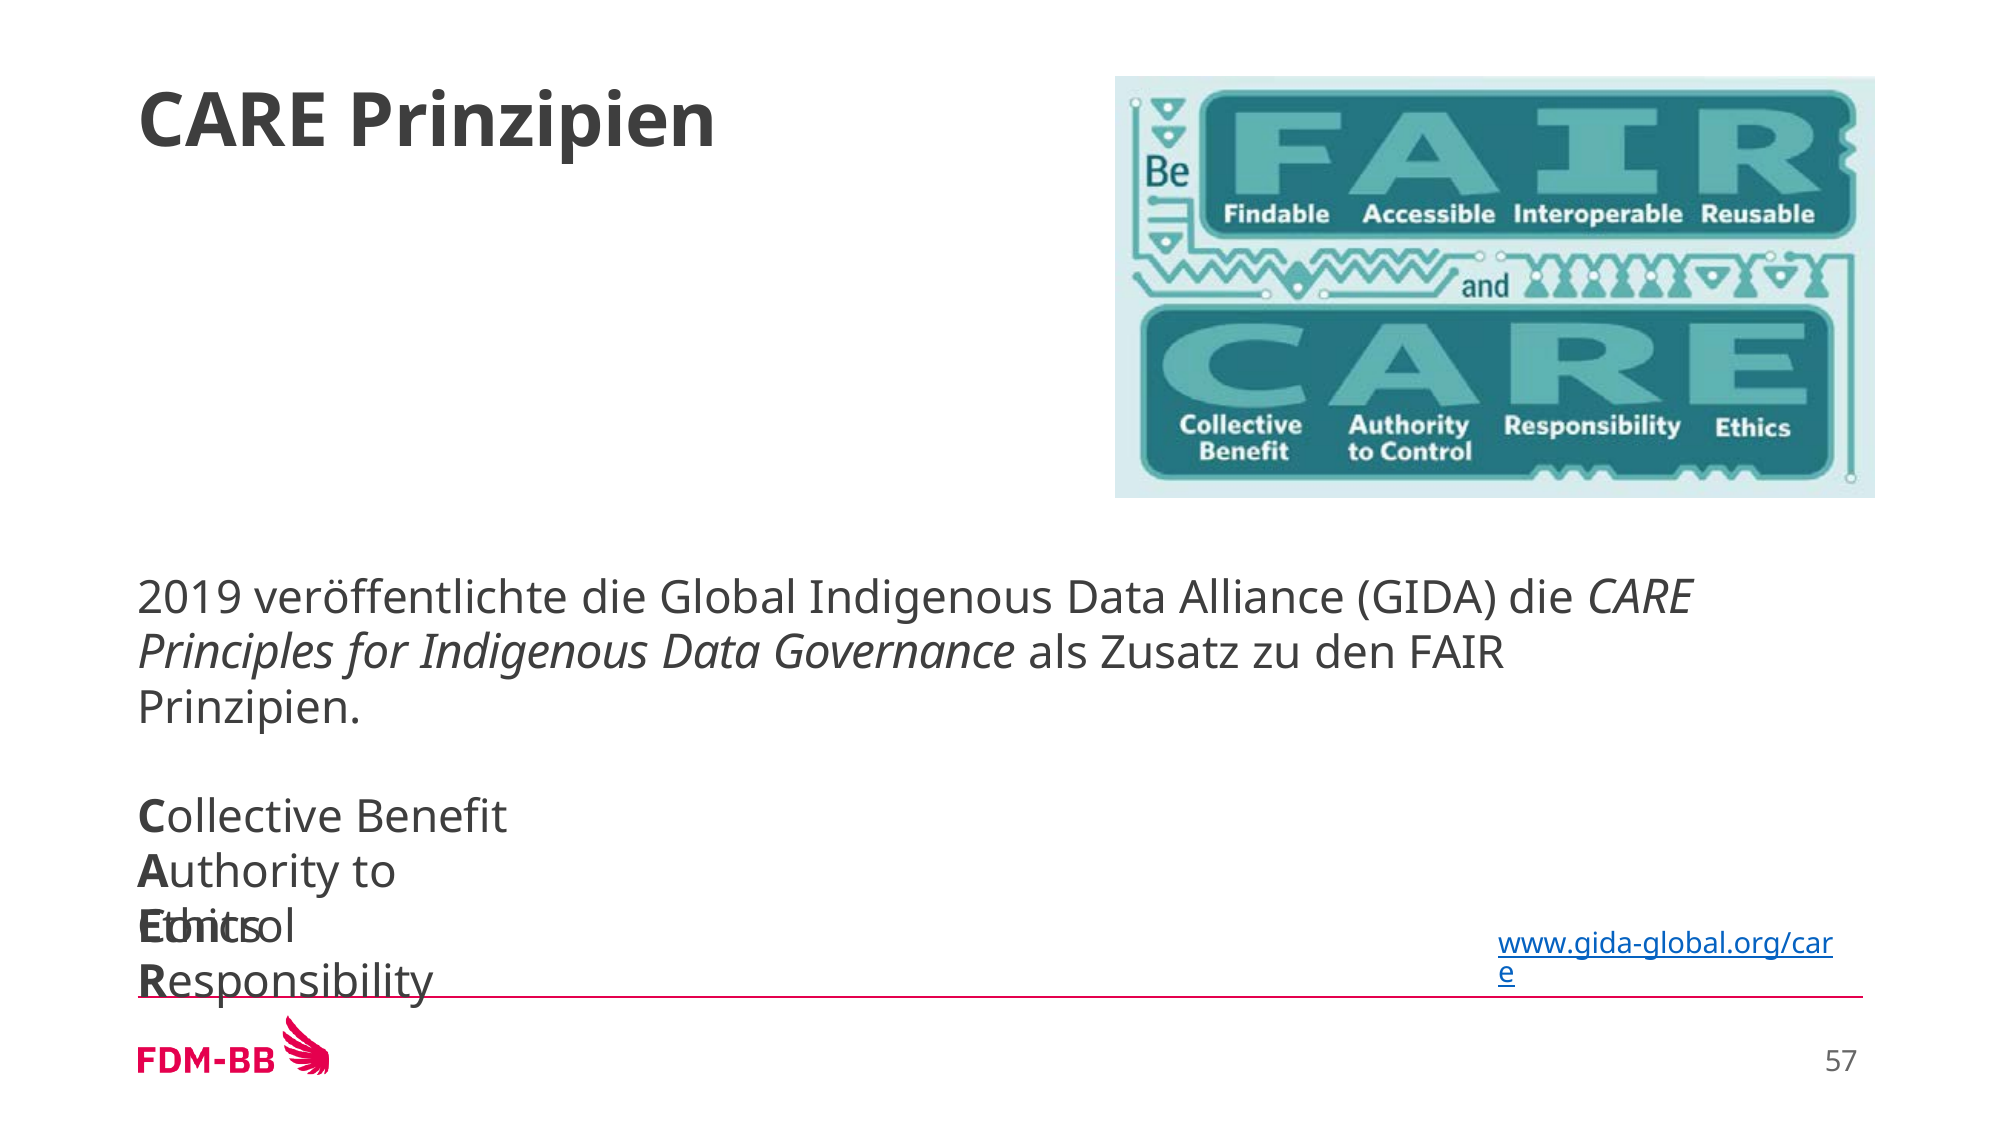

# CARE Prinzipien
2019 veröffentlichte die Global Indigenous Data Alliance (GIDA) die CARE Principles for Indigenous Data Governance als Zusatz zu den FAIR Prinzipien.
Collective Benefit Authority to Control Responsibility
Ethics
www.gida-global.org/care
52